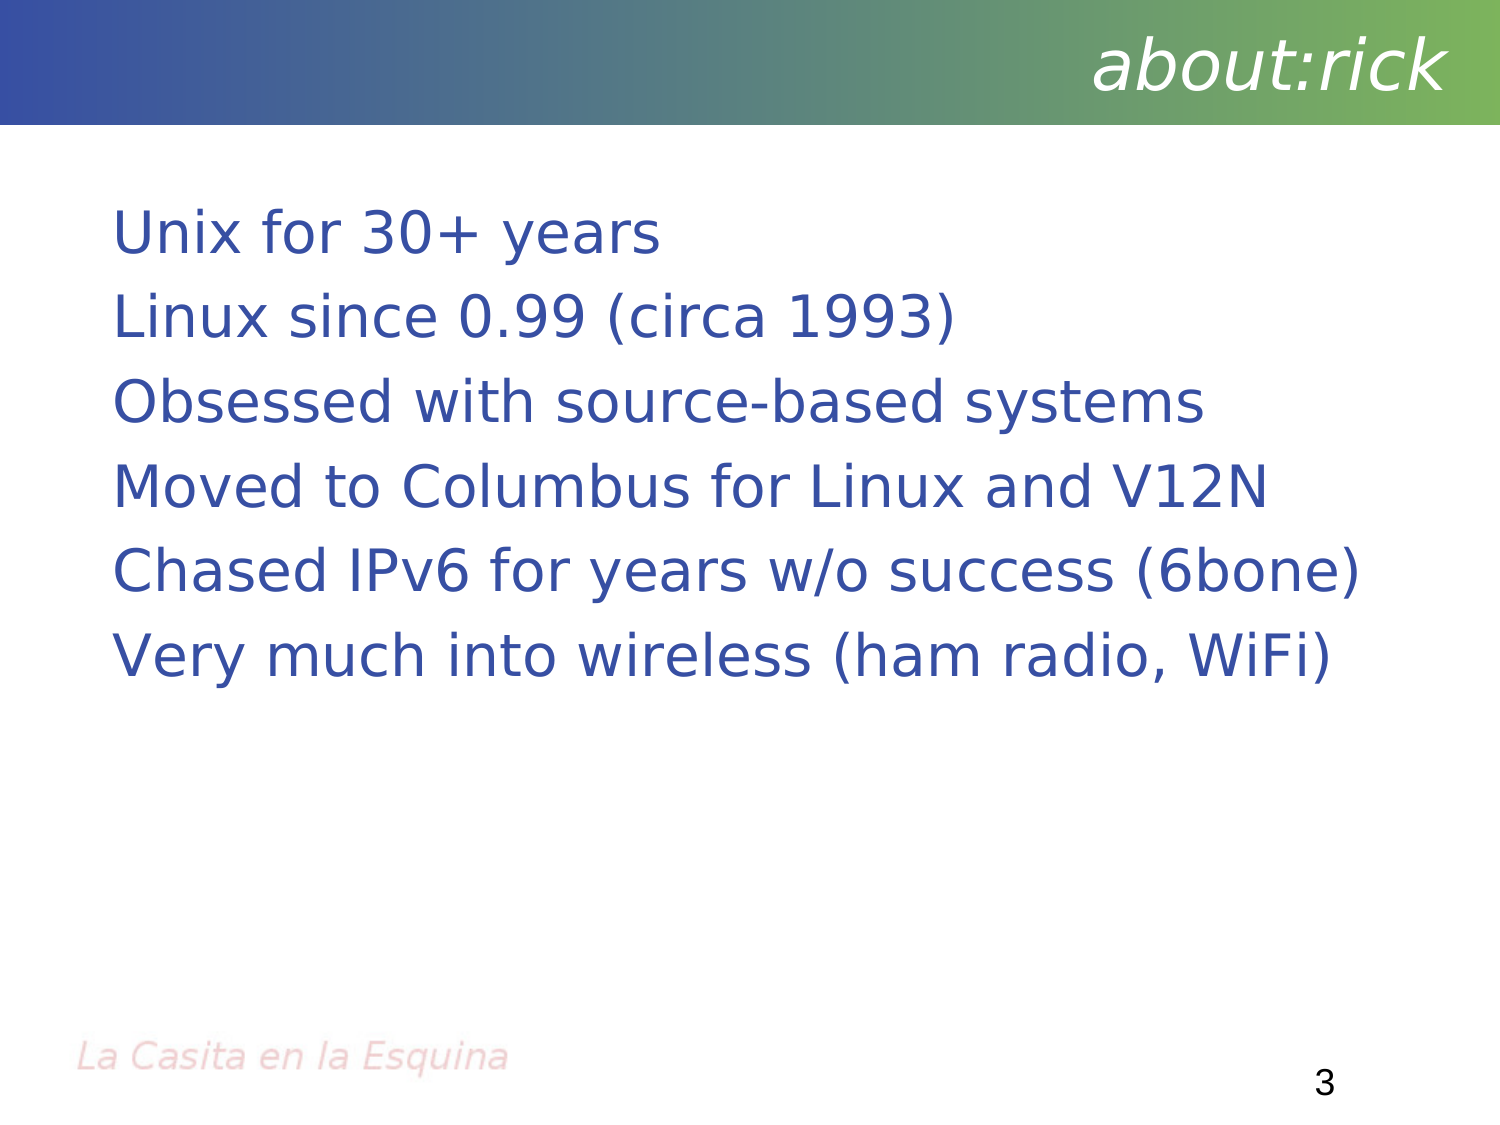

# about:rick
Unix for 30+ years
Linux since 0.99 (circa 1993)
Obsessed with source-based systems
Moved to Columbus for Linux and V12N
Chased IPv6 for years w/o success (6bone)
Very much into wireless (ham radio, WiFi)
3